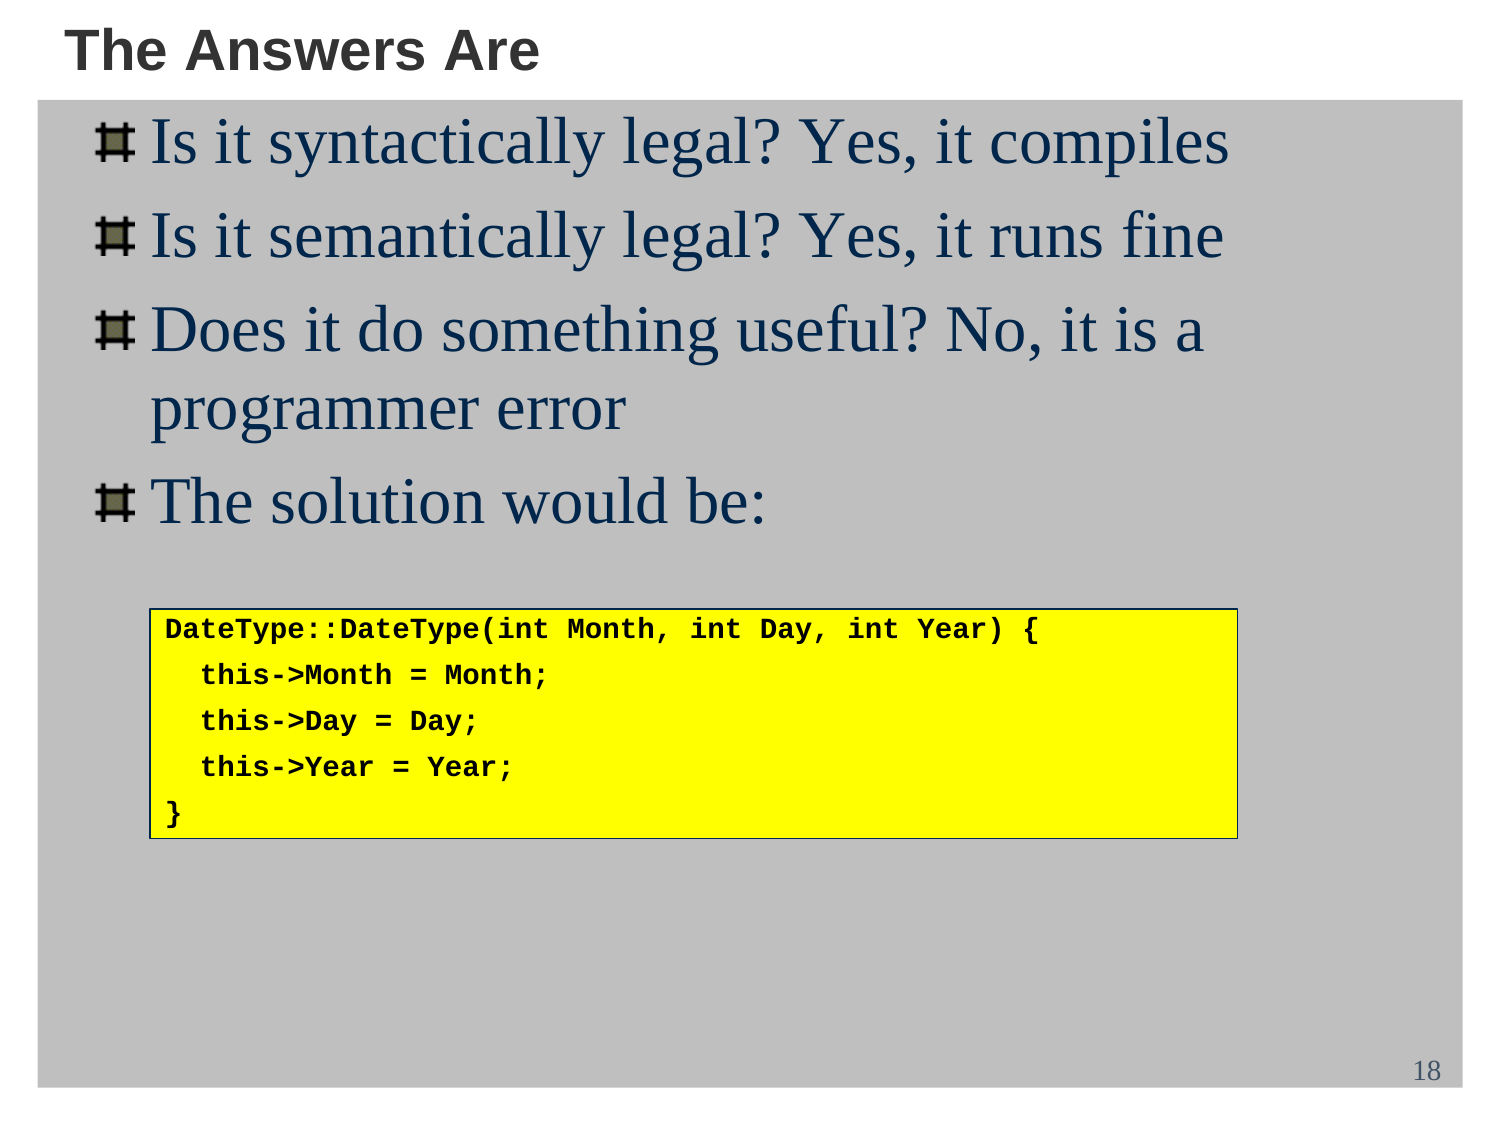

# The Answers Are
Is it syntactically legal? Yes, it compiles
Is it semantically legal? Yes, it runs fine
Does it do something useful? No, it is a programmer error
The solution would be:
DateType::DateType(int Month, int Day, int Year) {
 this->Month = Month;
 this->Day = Day;
 this->Year = Year;
}